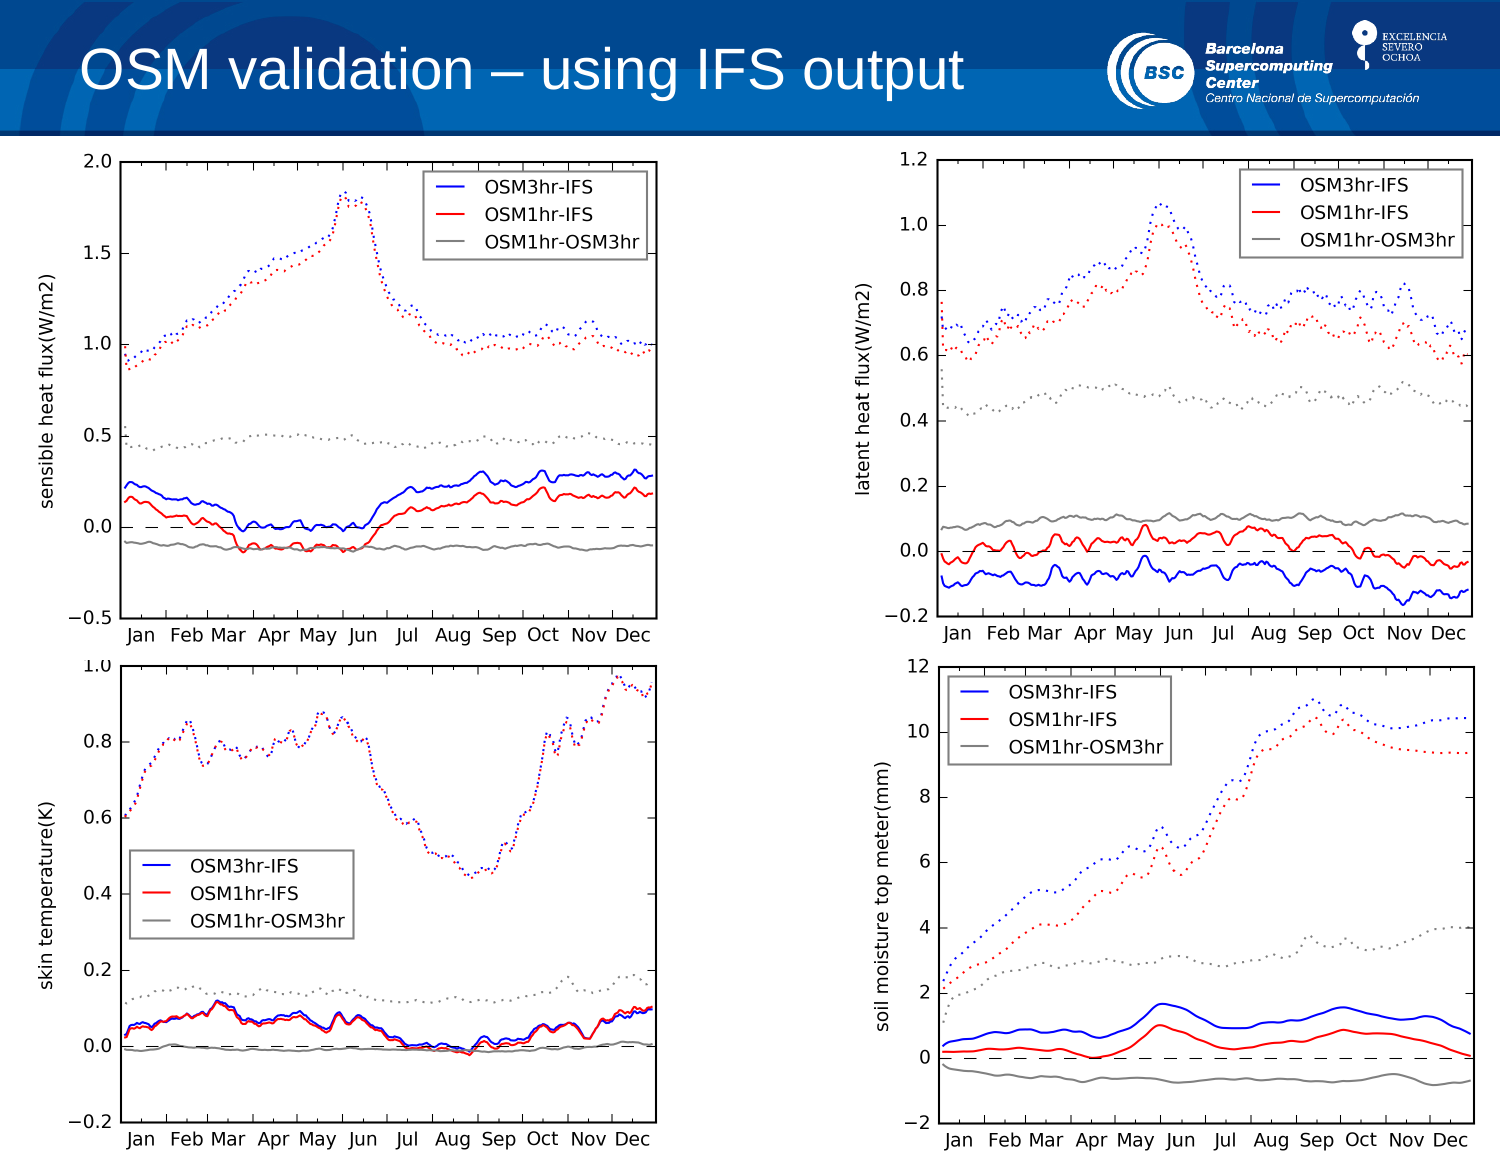

# OSM validation – using IFS output